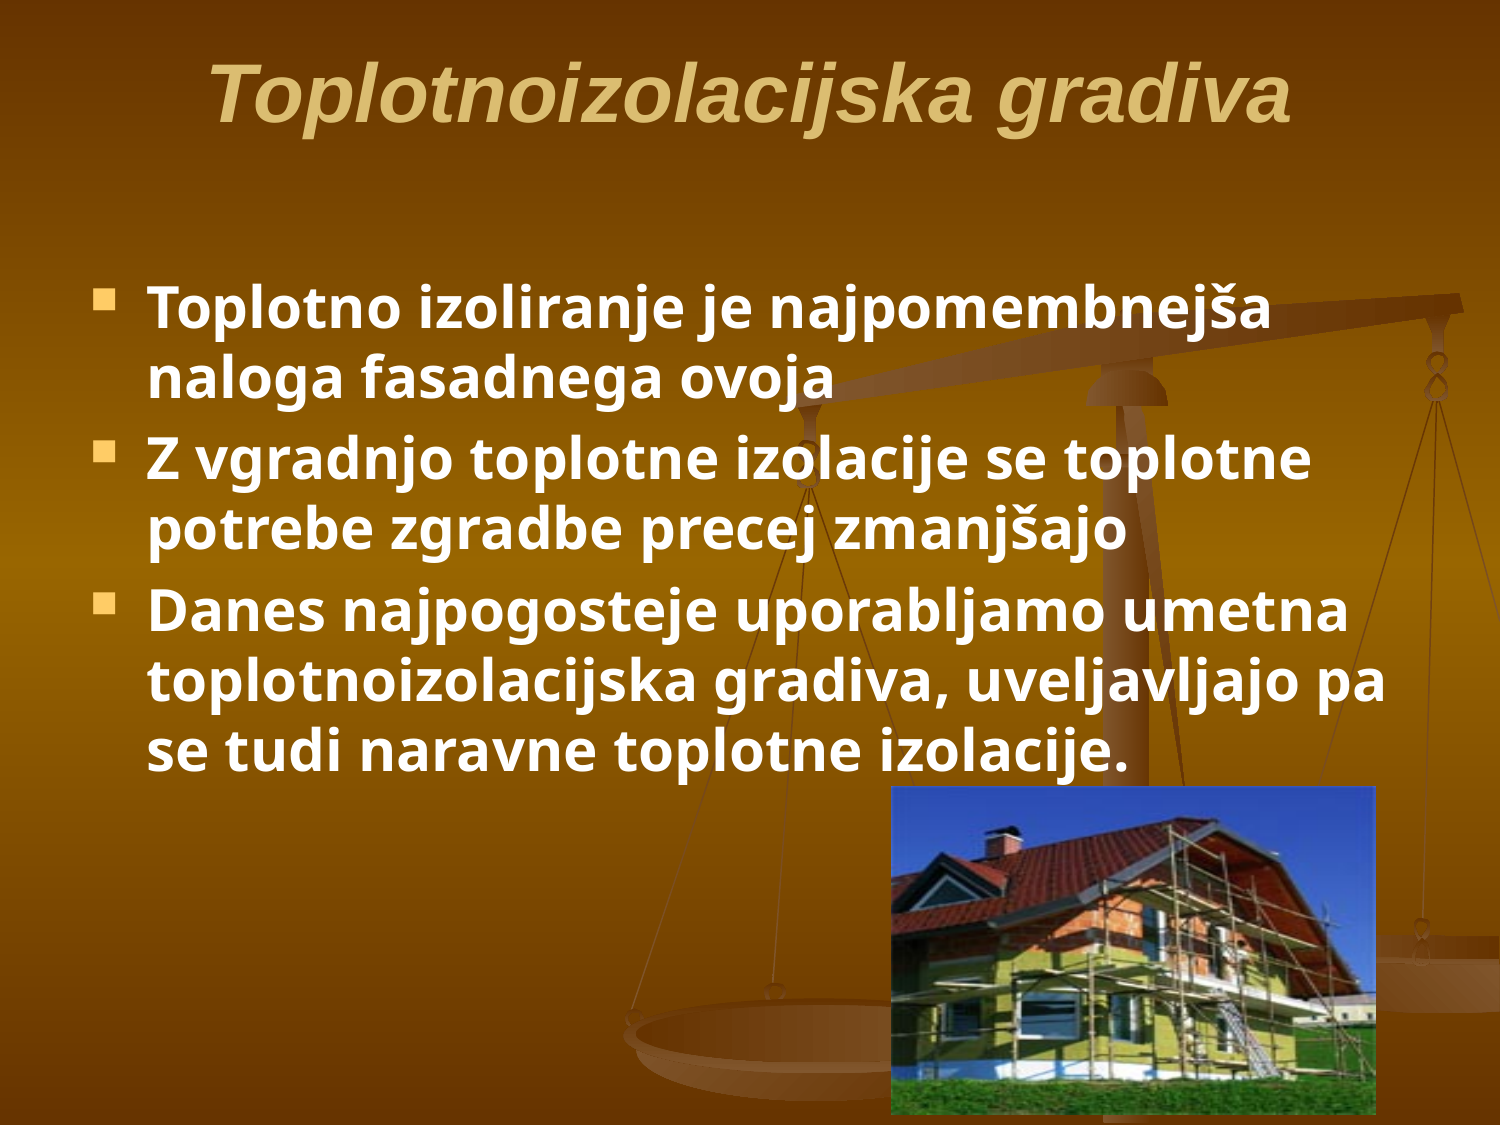

# Toplotnoizolacijska gradiva
Toplotno izoliranje je najpomembnejša naloga fasadnega ovoja
Z vgradnjo toplotne izolacije se toplotne potrebe zgradbe precej zmanjšajo
Danes najpogosteje uporabljamo umetna toplotnoizolacijska gradiva, uveljavljajo pa se tudi naravne toplotne izolacije.